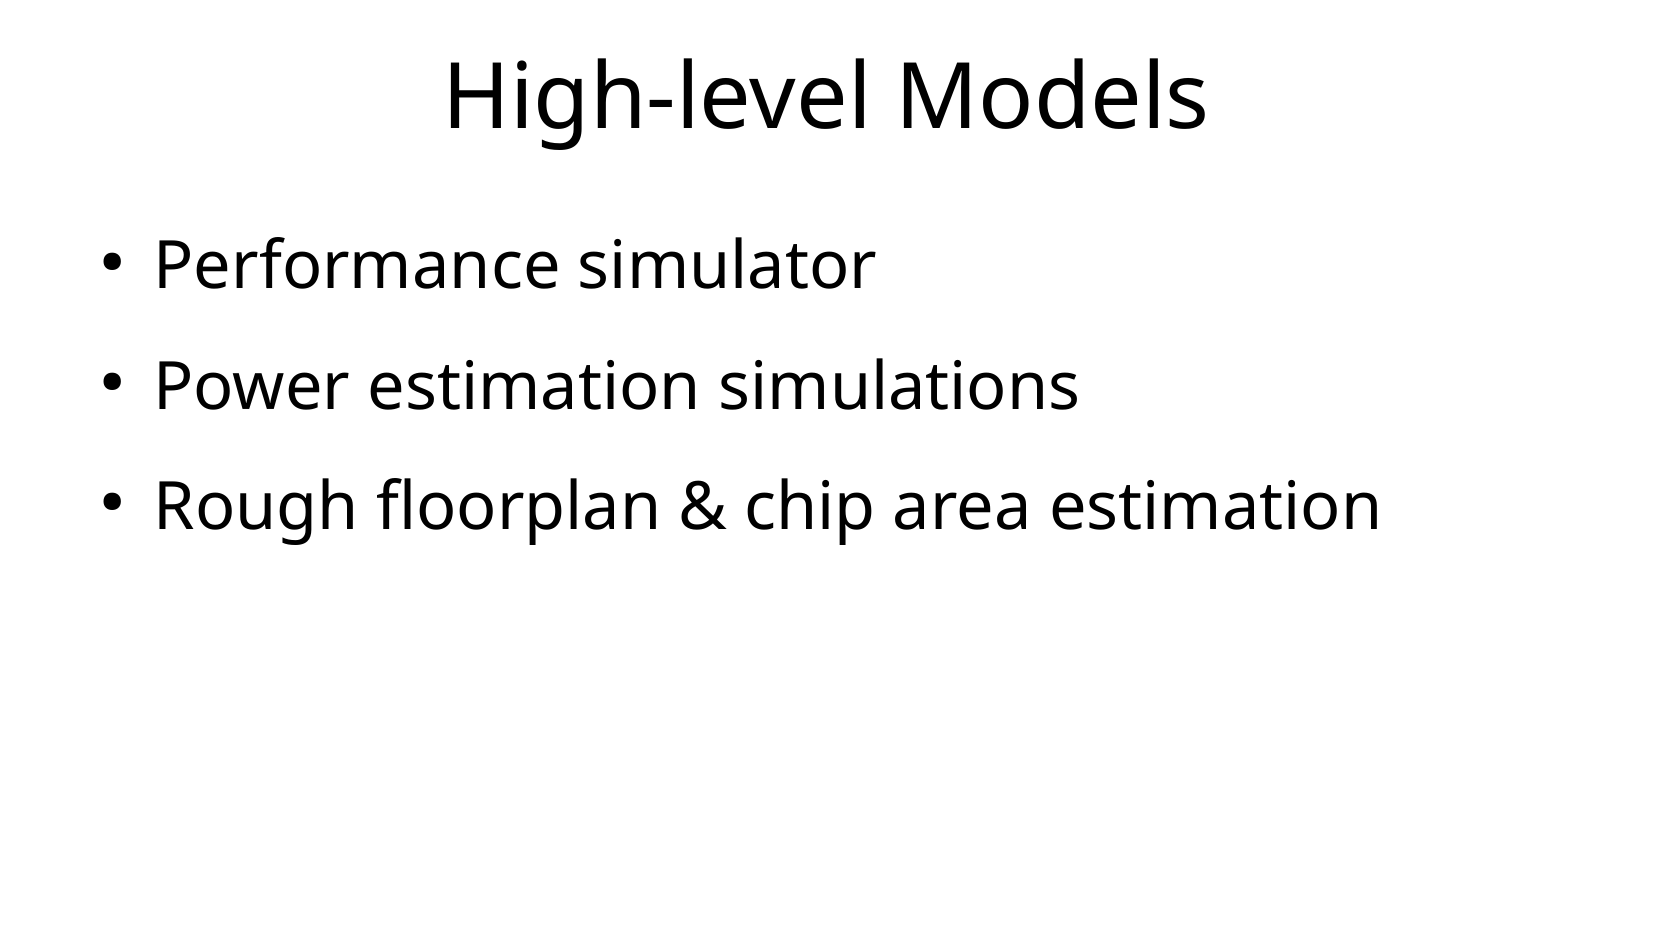

# High-level Models
Performance simulator
Power estimation simulations
Rough floorplan & chip area estimation